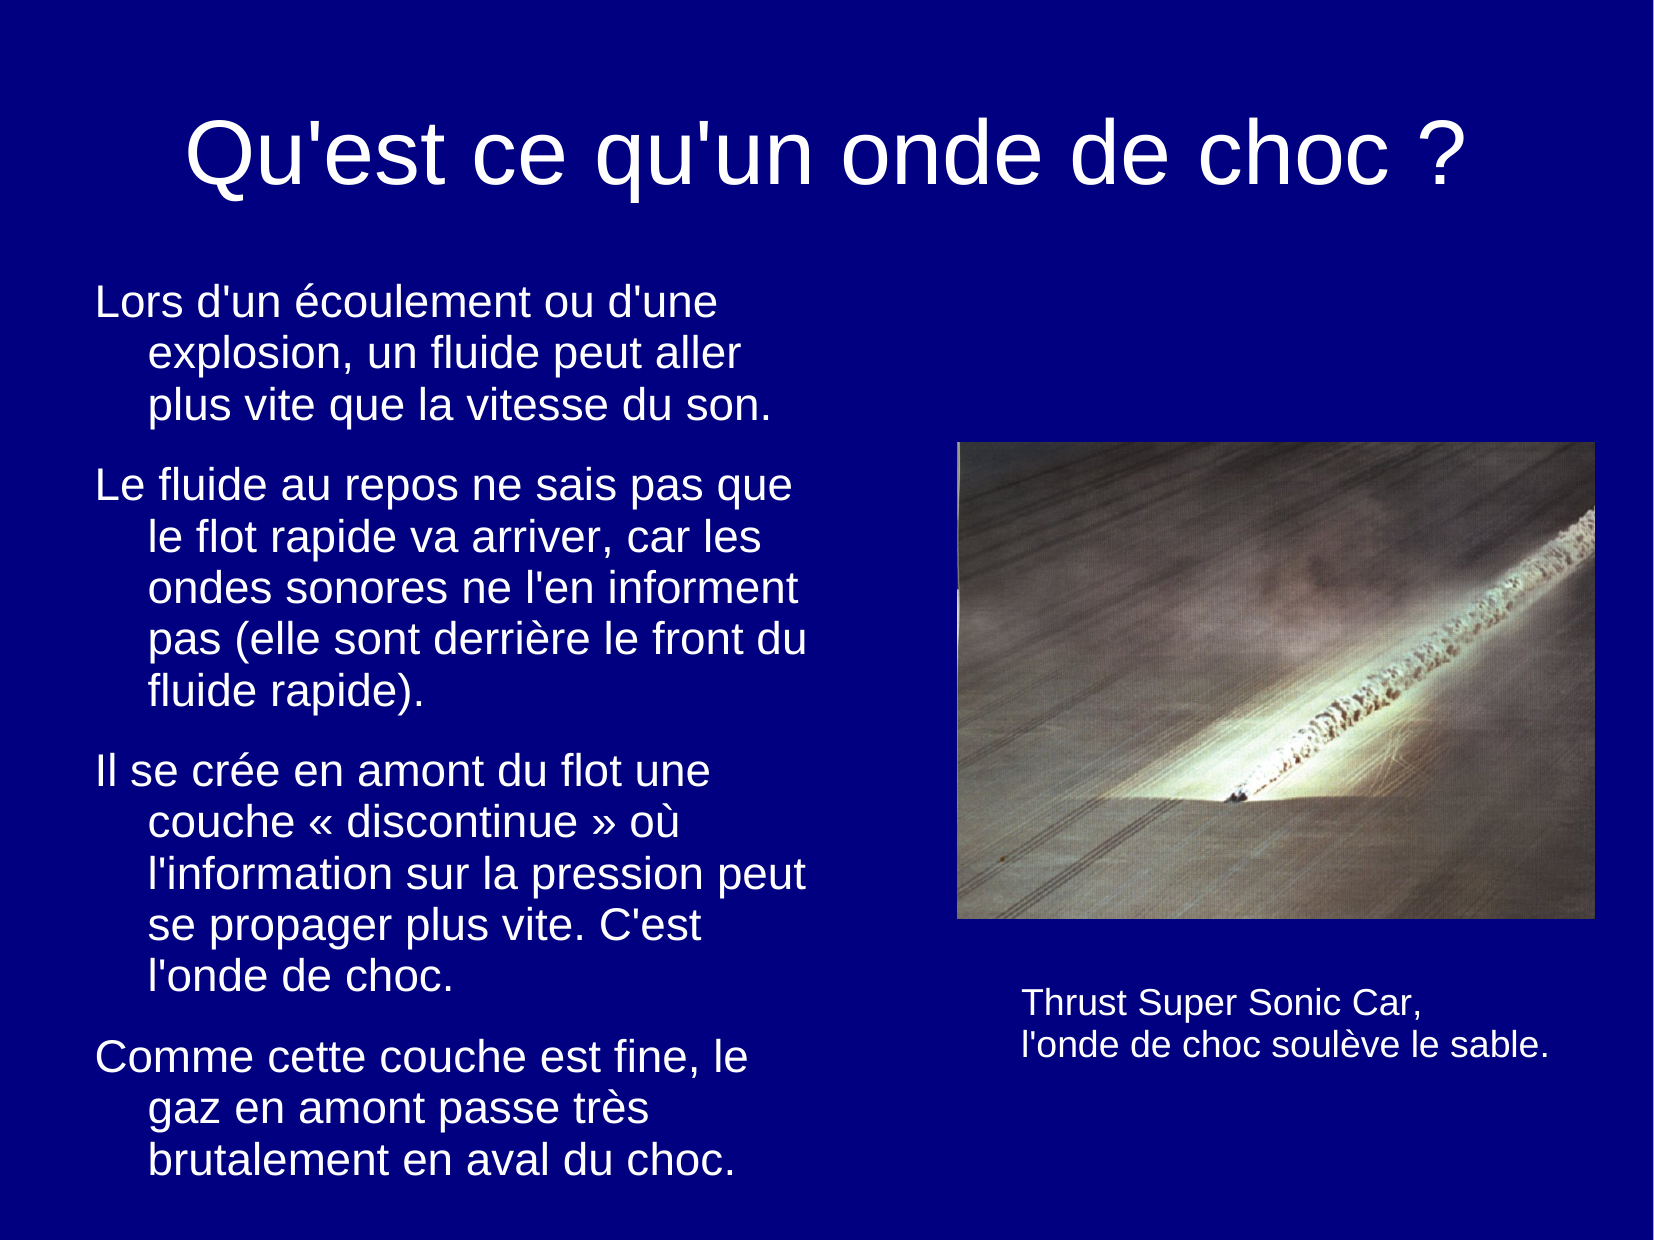

# Qu'est ce qu'un onde de choc ?
Lors d'un écoulement ou d'une explosion, un fluide peut aller plus vite que la vitesse du son.
Le fluide au repos ne sais pas que le flot rapide va arriver, car les ondes sonores ne l'en informent pas (elle sont derrière le front du fluide rapide).
Il se crée en amont du flot une couche « discontinue » où l'information sur la pression peut se propager plus vite. C'est l'onde de choc.
Comme cette couche est fine, le gaz en amont passe très brutalement en aval du choc.
Thrust Super Sonic Car,
l'onde de choc soulève le sable.